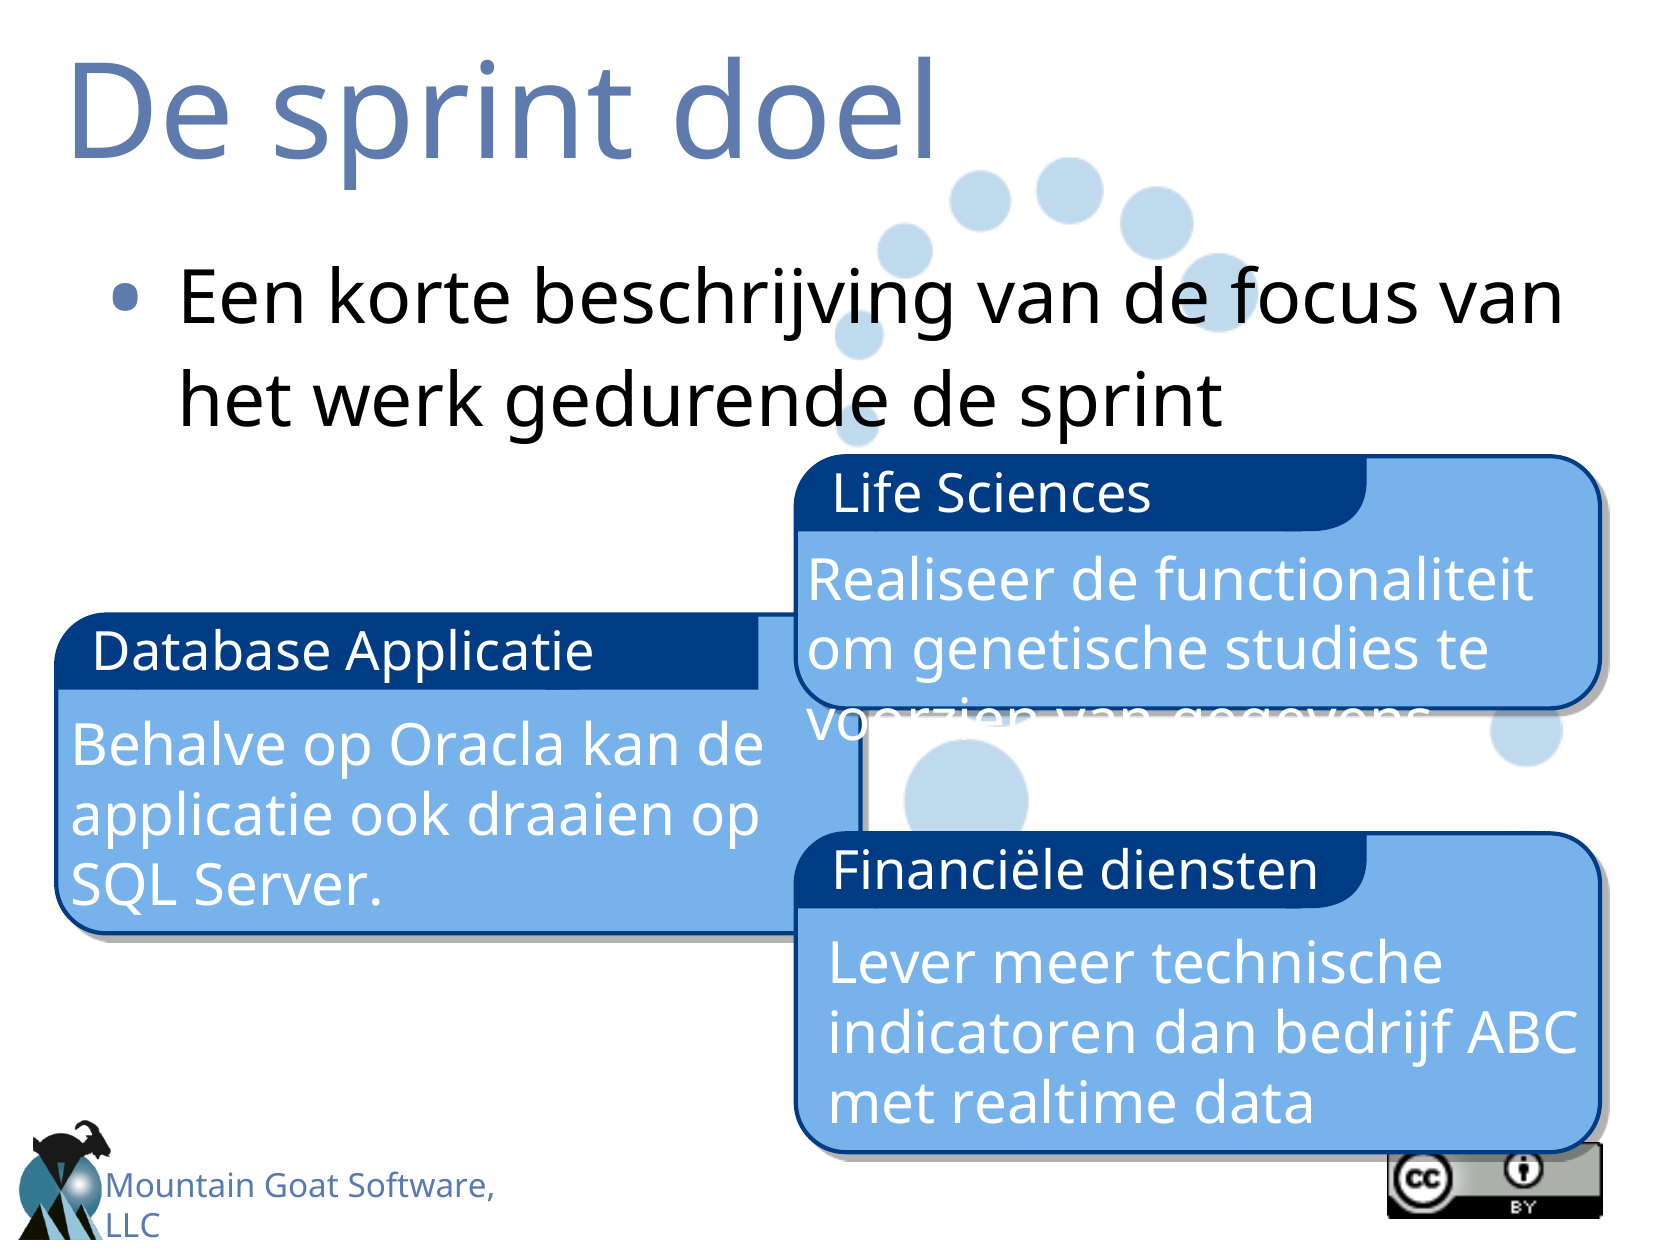

# De sprint doel
Een korte beschrijving van de focus van het werk gedurende de sprint
Life Sciences
Realiseer de functionaliteit om genetische studies te voorzien van gegevens.
Database Applicatie
Behalve op Oracla kan de applicatie ook draaien op SQL Server.
Financiële diensten
Lever meer technische indicatoren dan bedrijf ABC met realtime data